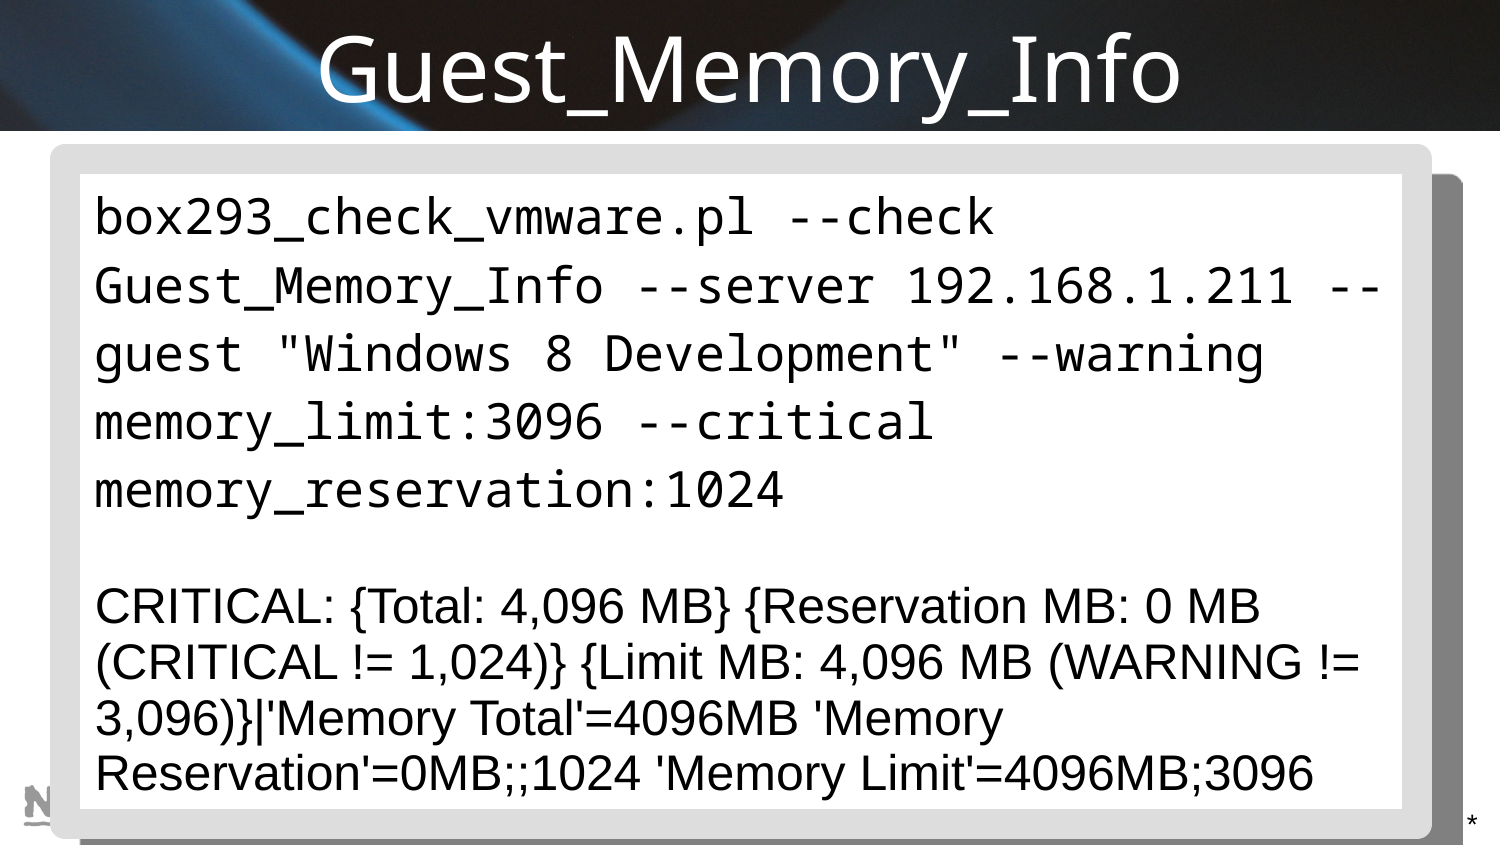

# Guest_Memory_Info
Report Information about the Guests' Memory such as Total, Reservation and Limit
	Returned as MB by default
	Performance data can be useful for identifying when changes occurred, like adding
		Memory or when a reservation or limit was defined
	NOTE: memory_reservation and memory_limit thresholds are either –warning
		OR --critical, NOT both
Required Arguments:
	--guest
Optional Arguments:
	--reporting_si Memory_Size:<Bytes>
	--warning and --critical memory_reservation:<Bytes>, memory_limit:<Bytes>
box293_check_vmware.pl --check Guest_Memory_Info --server 192.168.1.211 --guest "Windows 8 Development" --warning memory_limit:3096 --critical memory_reservation:1024
CRITICAL: {Total: 4,096 MB} {Reservation MB: 0 MB (CRITICAL != 1,024)} {Limit MB: 4,096 MB (WARNING != 3,096)}|'Memory Total'=4096MB 'Memory Reservation'=0MB;;1024 'Memory Limit'=4096MB;3096
box293_check_vmware.pl --check Guest_Memory_Info --server 192.168.1.211 --guest "Windows 8 Development" --warning memory_limit:3096 --critical memory_reservation:1024
CRITICAL: {Total: 4,096 MB} {Reservation MB: 0 MB (CRITICAL != 1,024)} {Limit MB: 4,096 MB (WARNING != 3,096)}|'Memory Total'=4096MB 'Memory Reservation'=0MB;;1024 'Memory Limit'=4096MB;3096
*